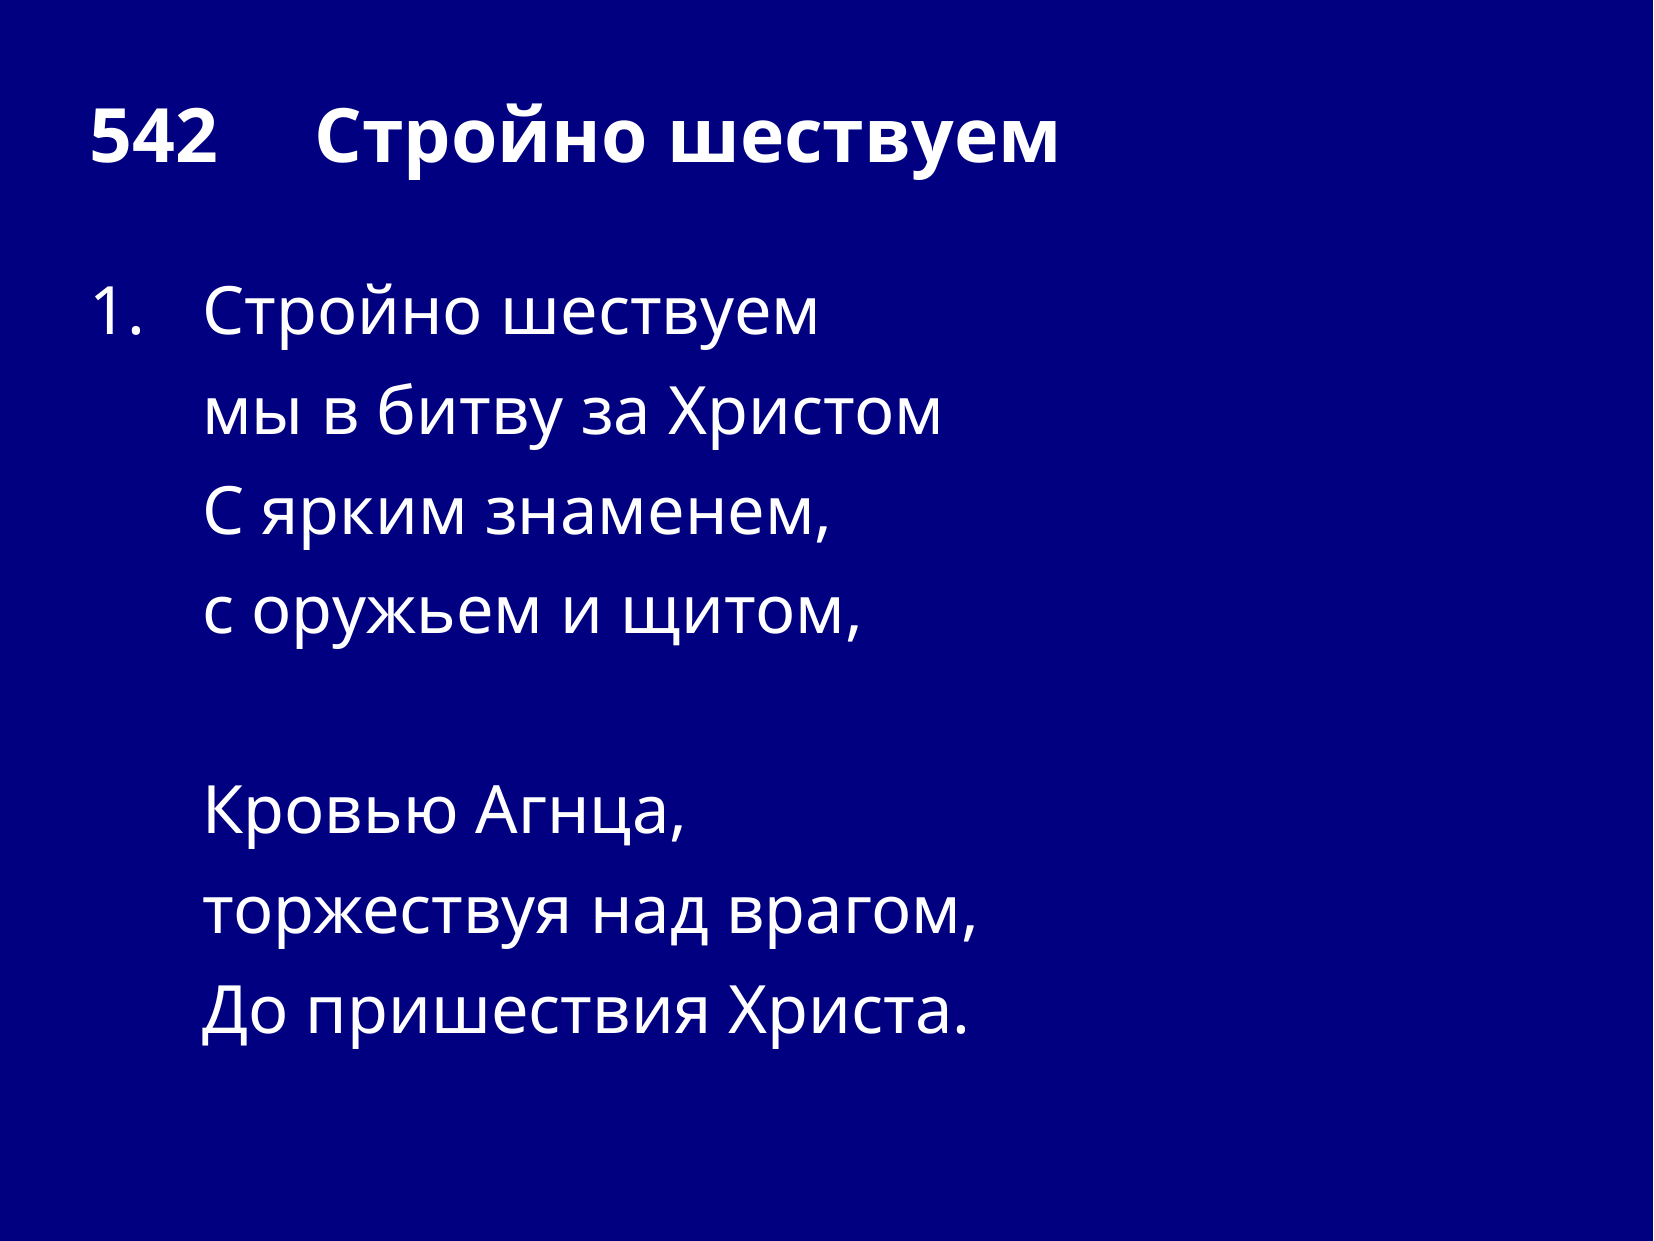

1.	Стройно шествуем
	мы в битву за Христом
	С ярким знаменем,
	с оружьем и щитом,
	Кровью Агнца,
	торжествуя над врагом,
	До пришествия Христа.
542	Стройно шествуем